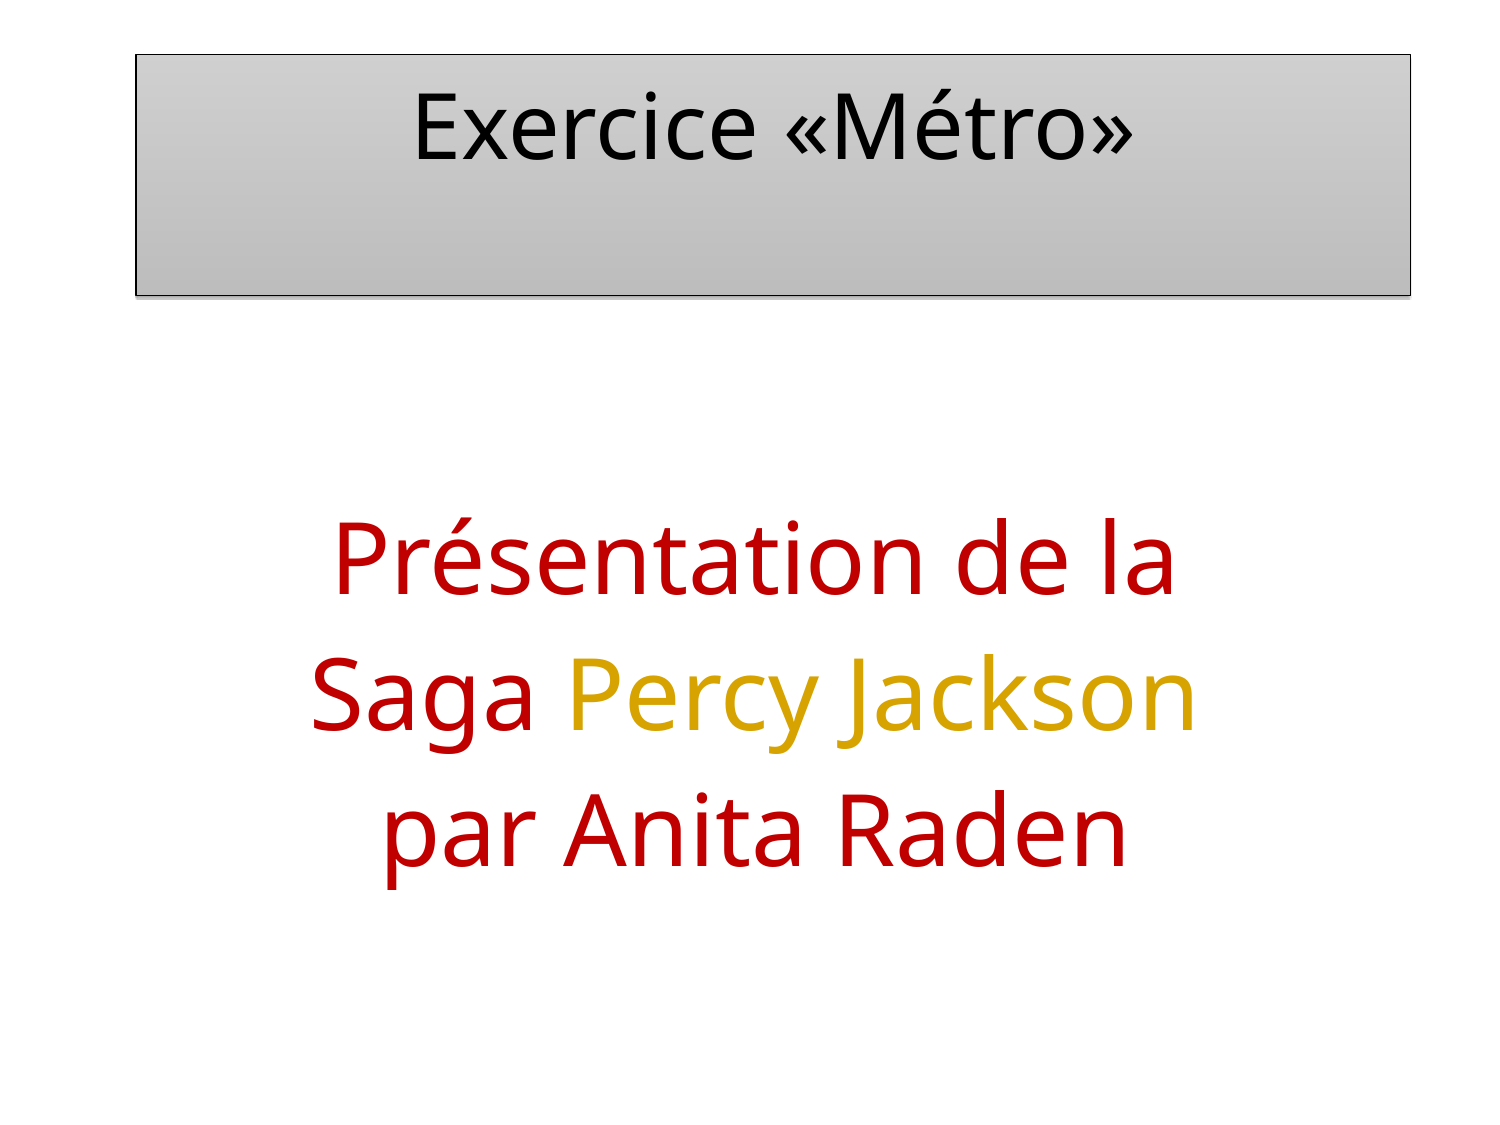

# Exercice «Métro»
Présentation de la Saga Percy Jackson
par Anita Raden